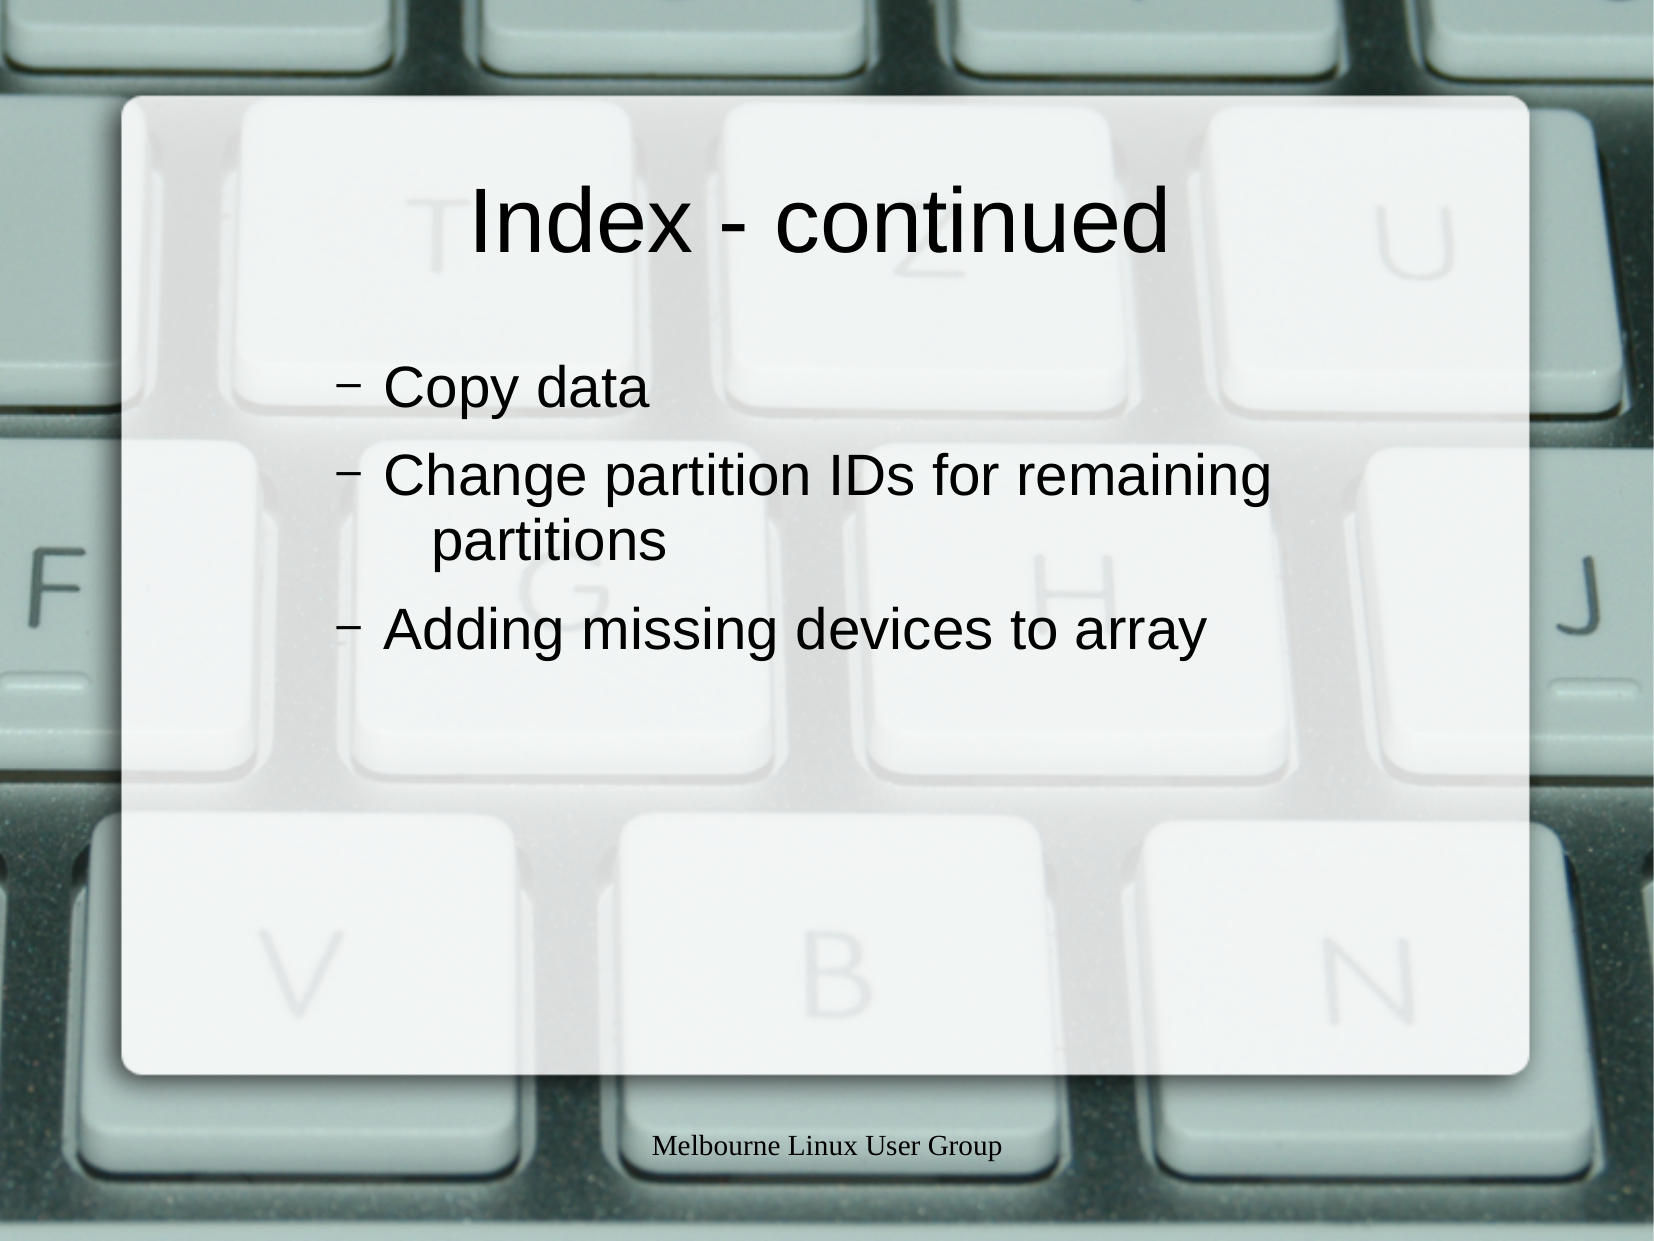

# Index - continued
Copy data
Change partition IDs for remaining partitions
Adding missing devices to array
Melbourne Linux User Group